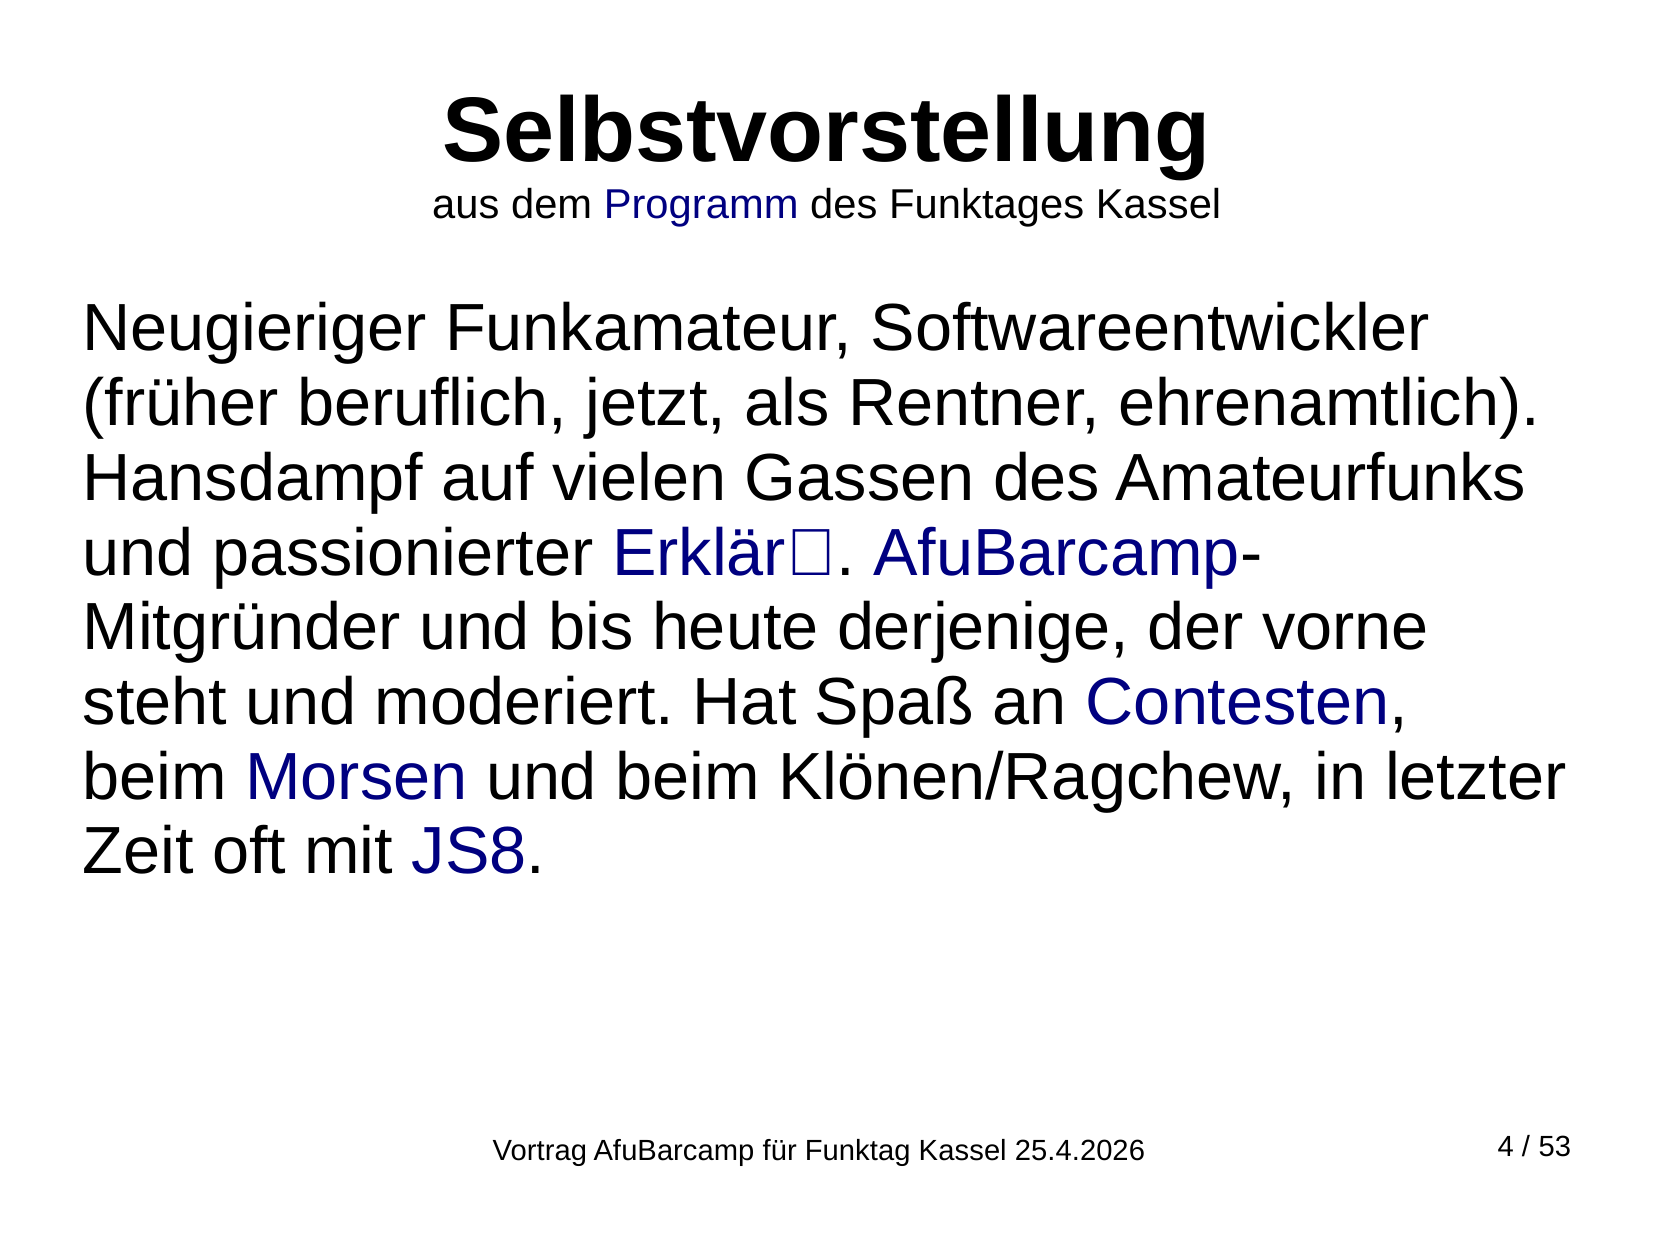

Selbstvorstellung
aus dem Programm des Funktages Kassel
# Neugieriger Funkamateur, Softwareentwickler (früher beruflich, jetzt, als Rentner, ehrenamtlich). Hansdampf auf vielen Gassen des Amateurfunks und passionierter Erklär🐻. AfuBarcamp-Mitgründer und bis heute derjenige, der vorne steht und moderiert. Hat Spaß an Contesten, beim Morsen und beim Klönen/Ragchew, in letzter Zeit oft mit JS8.